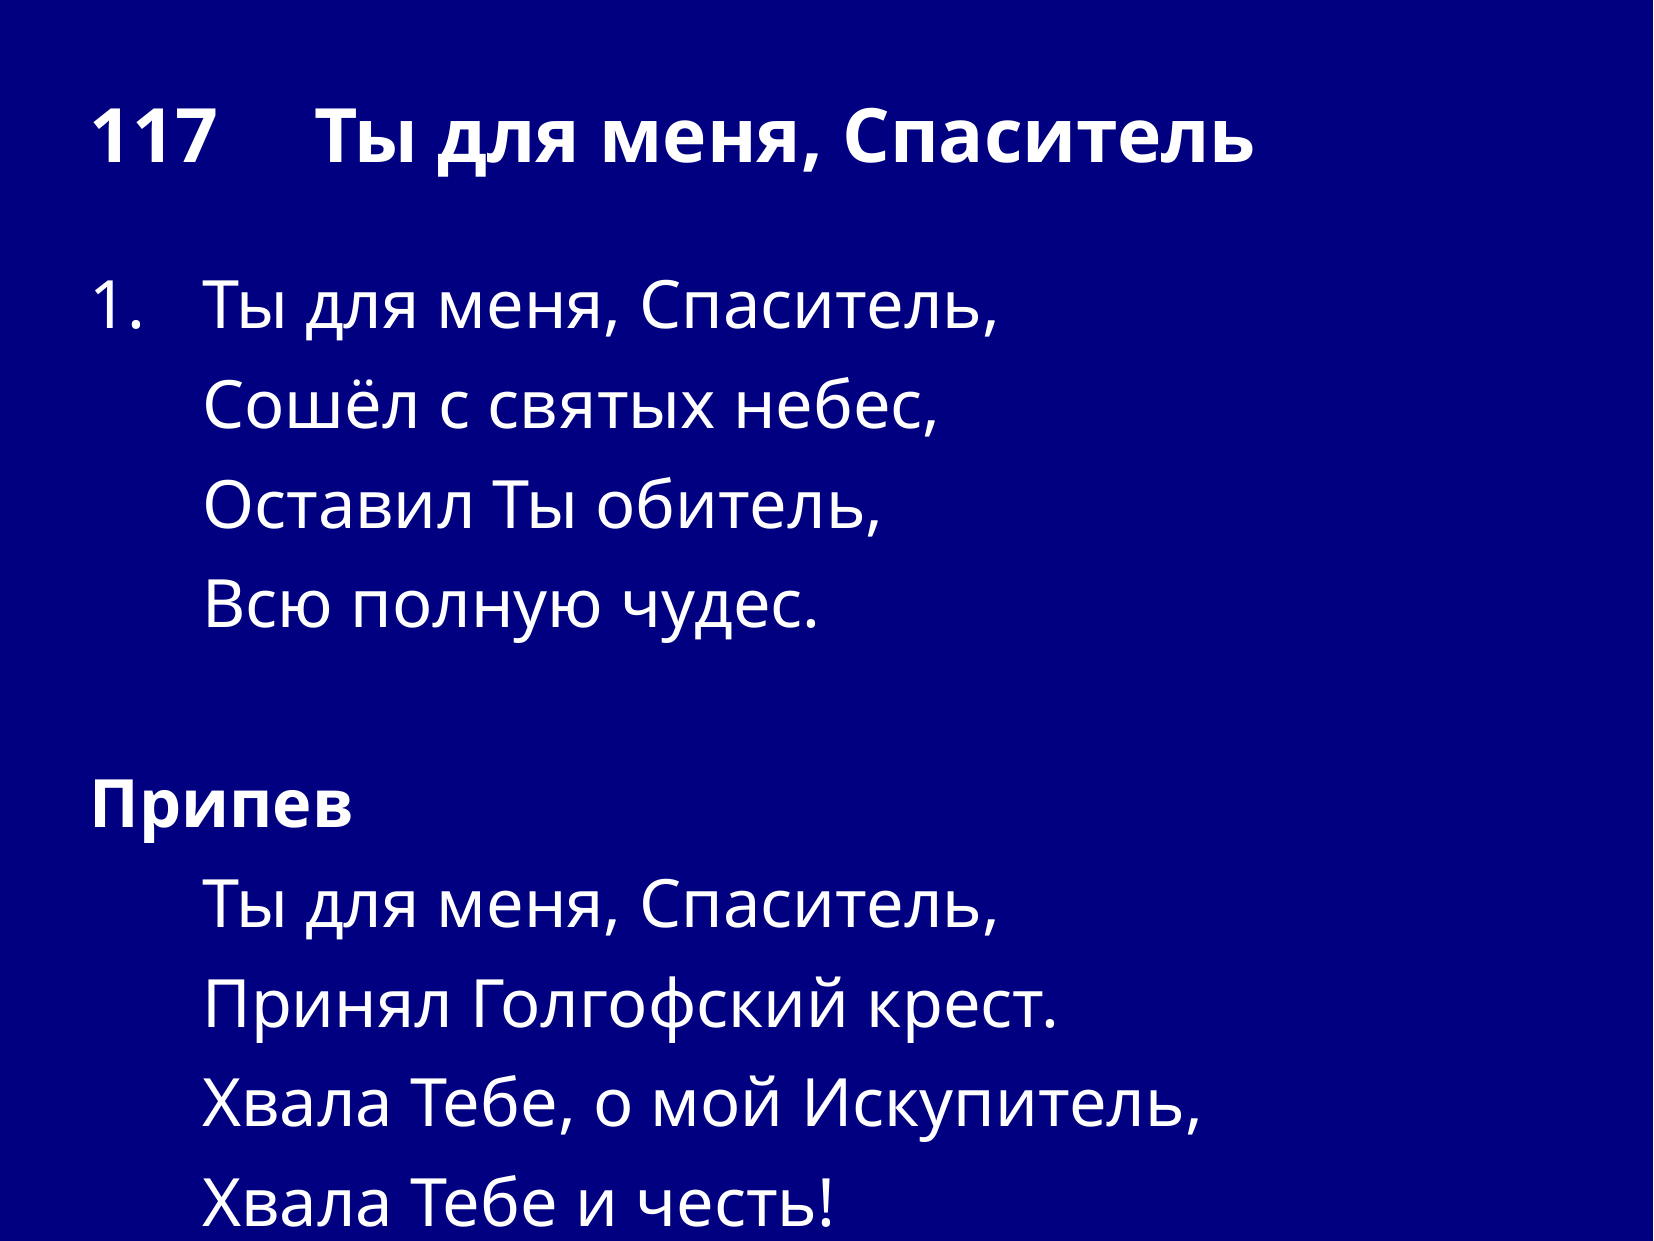

117	Ты для меня, Спаситель
1.	Ты для меня, Спаситель,
	Сошёл с святых небес,
	Оставил Ты обитель,
	Всю полную чудес.
Припев
	Ты для меня, Спаситель,
	Принял Голгофский крест.
	Хвала Тебе, о мой Искупитель,
	Хвала Тебе и честь!